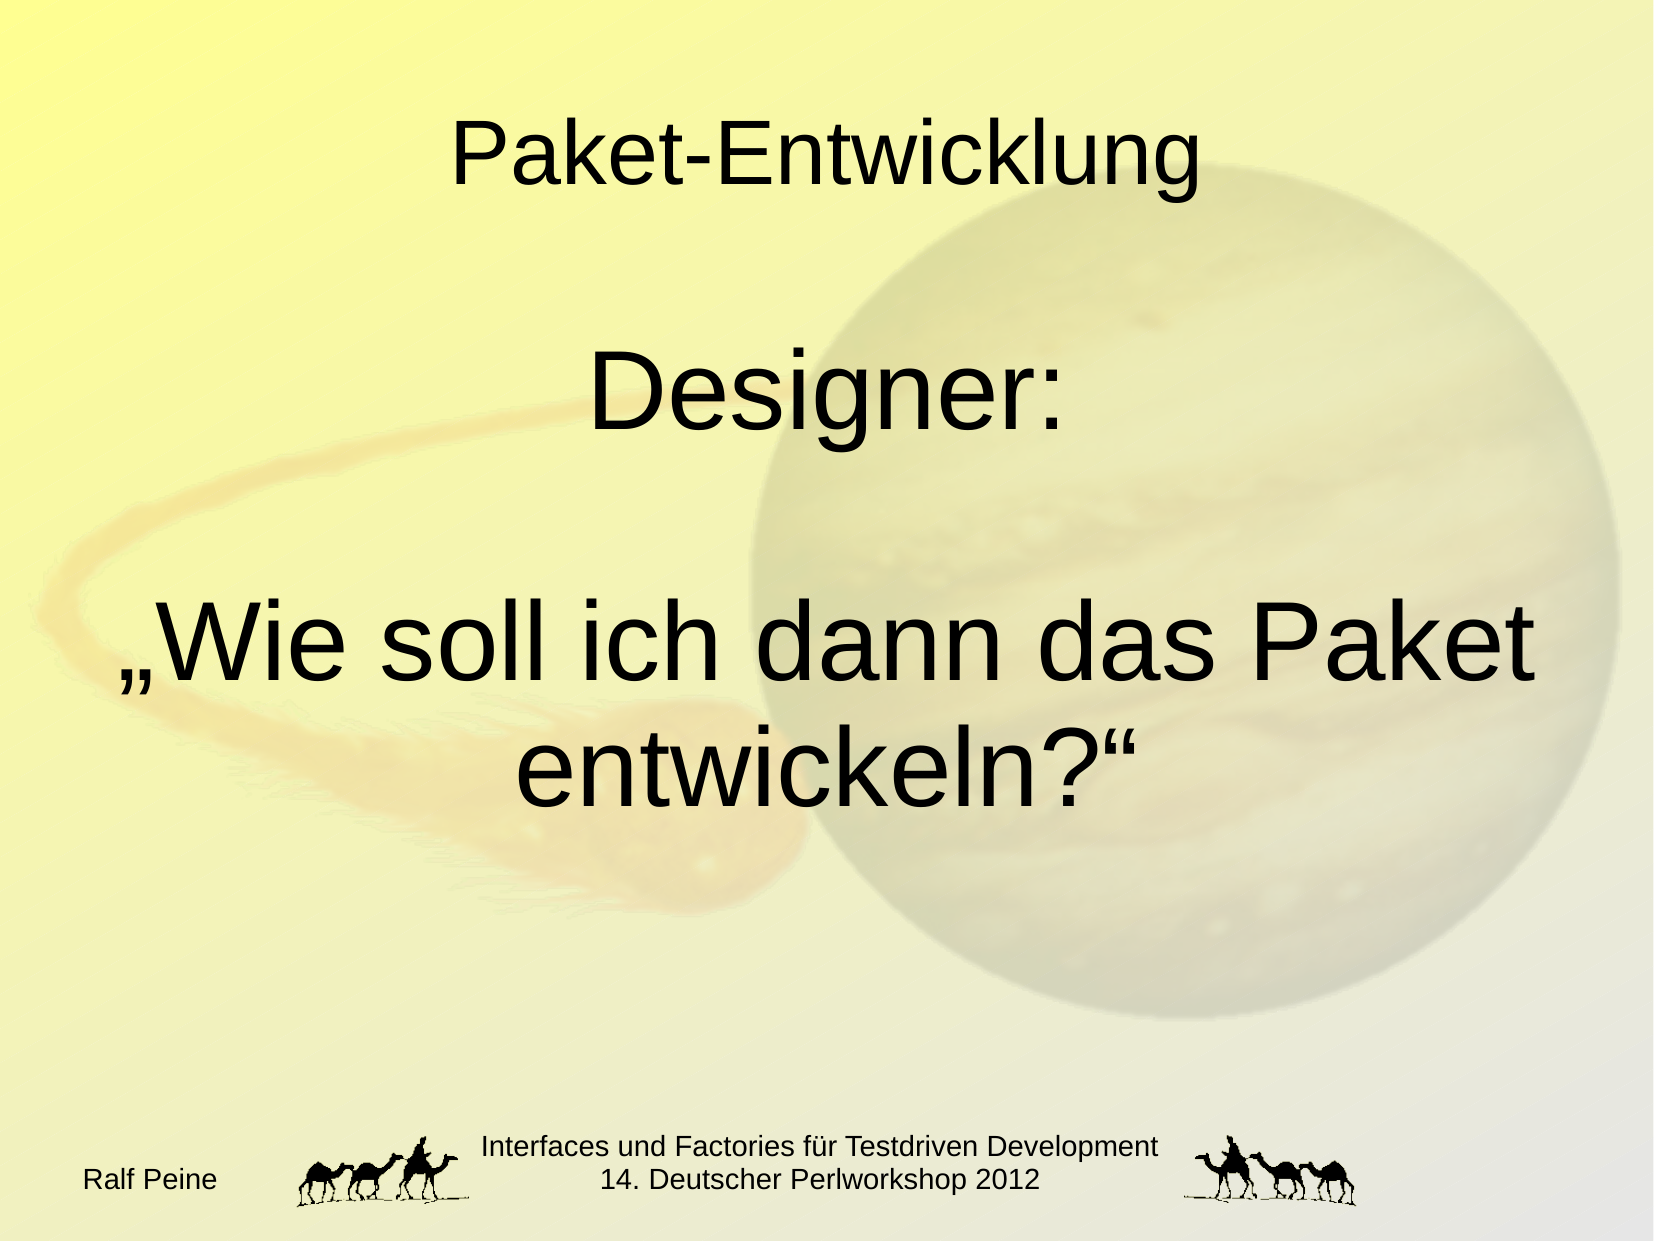

# Paket-Entwicklung
Designer:
„Wie soll ich dann das Paket entwickeln?“